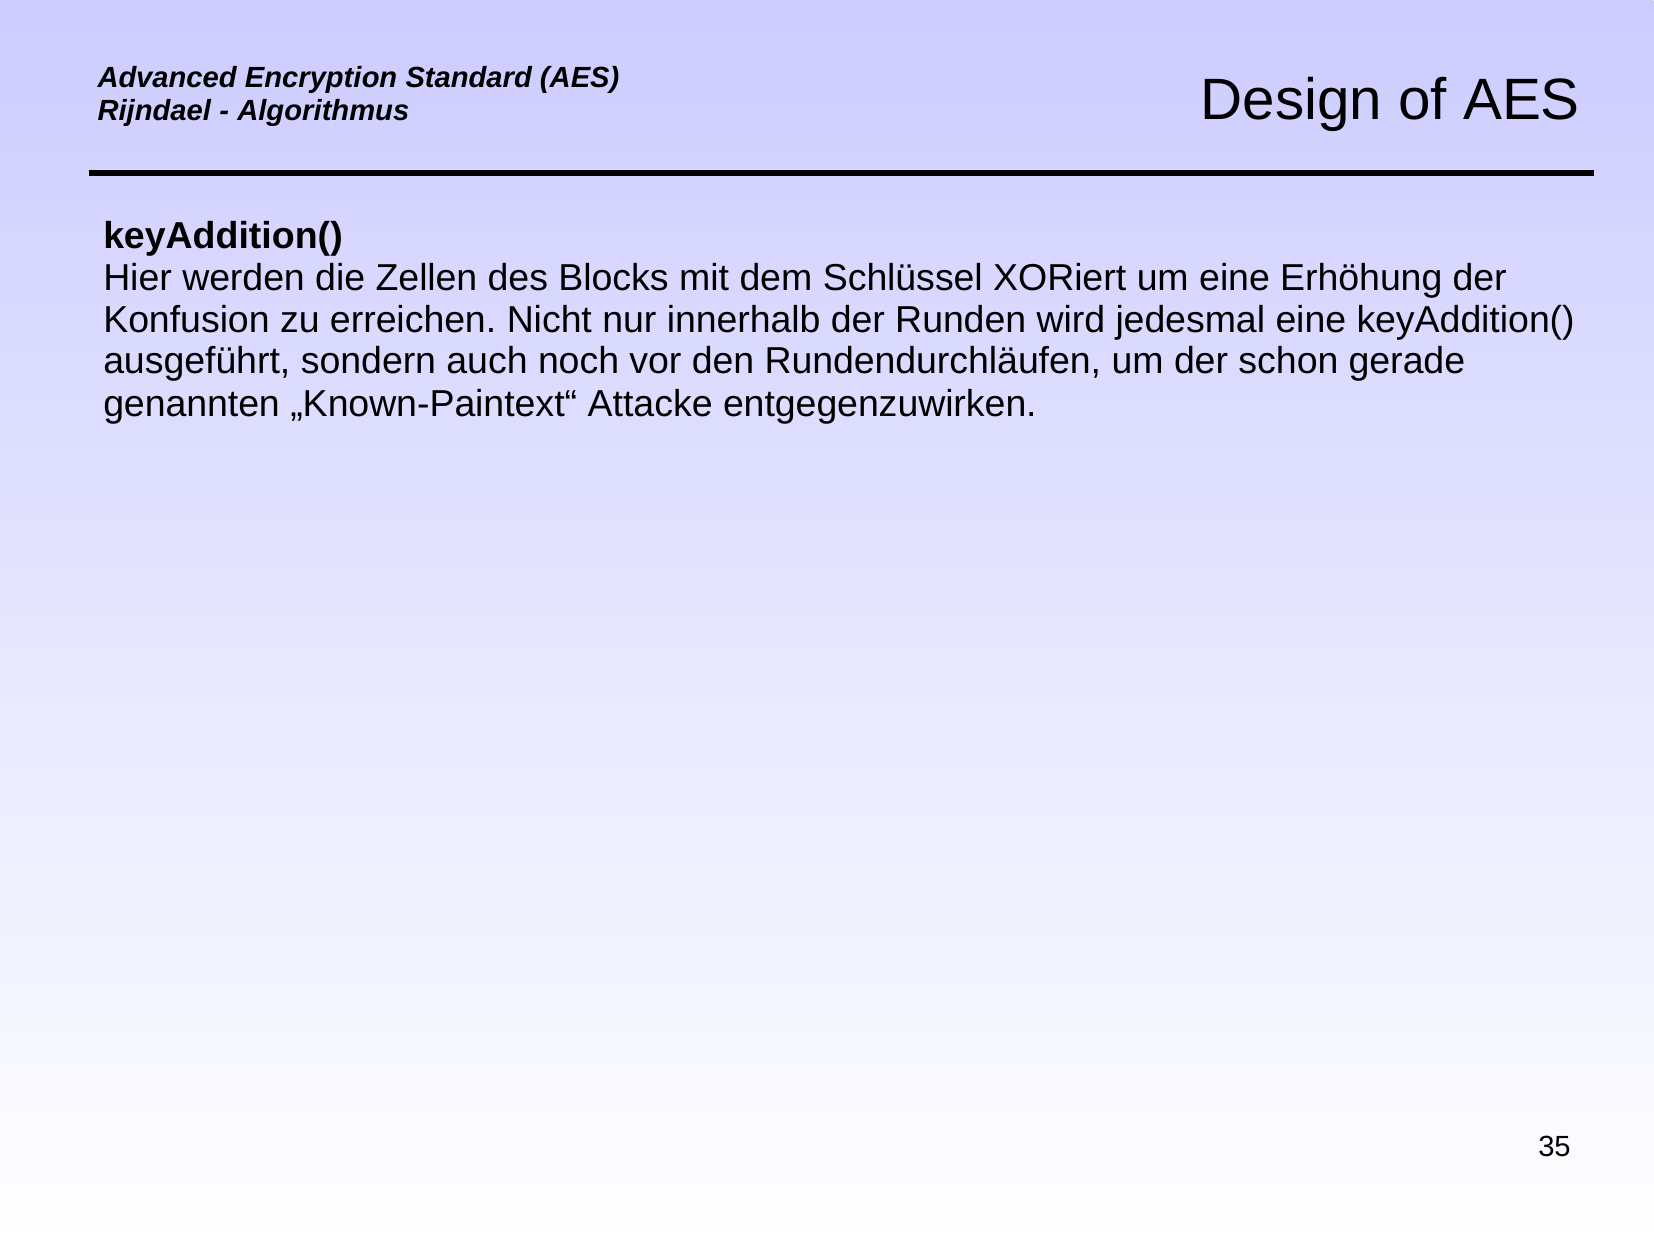

Advanced Encryption Standard (AES)
Rijndael - Algorithmus
Design of AES
keyAddition()
Hier werden die Zellen des Blocks mit dem Schlüssel XORiert um eine Erhöhung der Konfusion zu erreichen. Nicht nur innerhalb der Runden wird jedesmal eine keyAddition() ausgeführt, sondern auch noch vor den Rundendurchläufen, um der schon gerade genannten „Known-Paintext“ Attacke entgegenzuwirken.
35